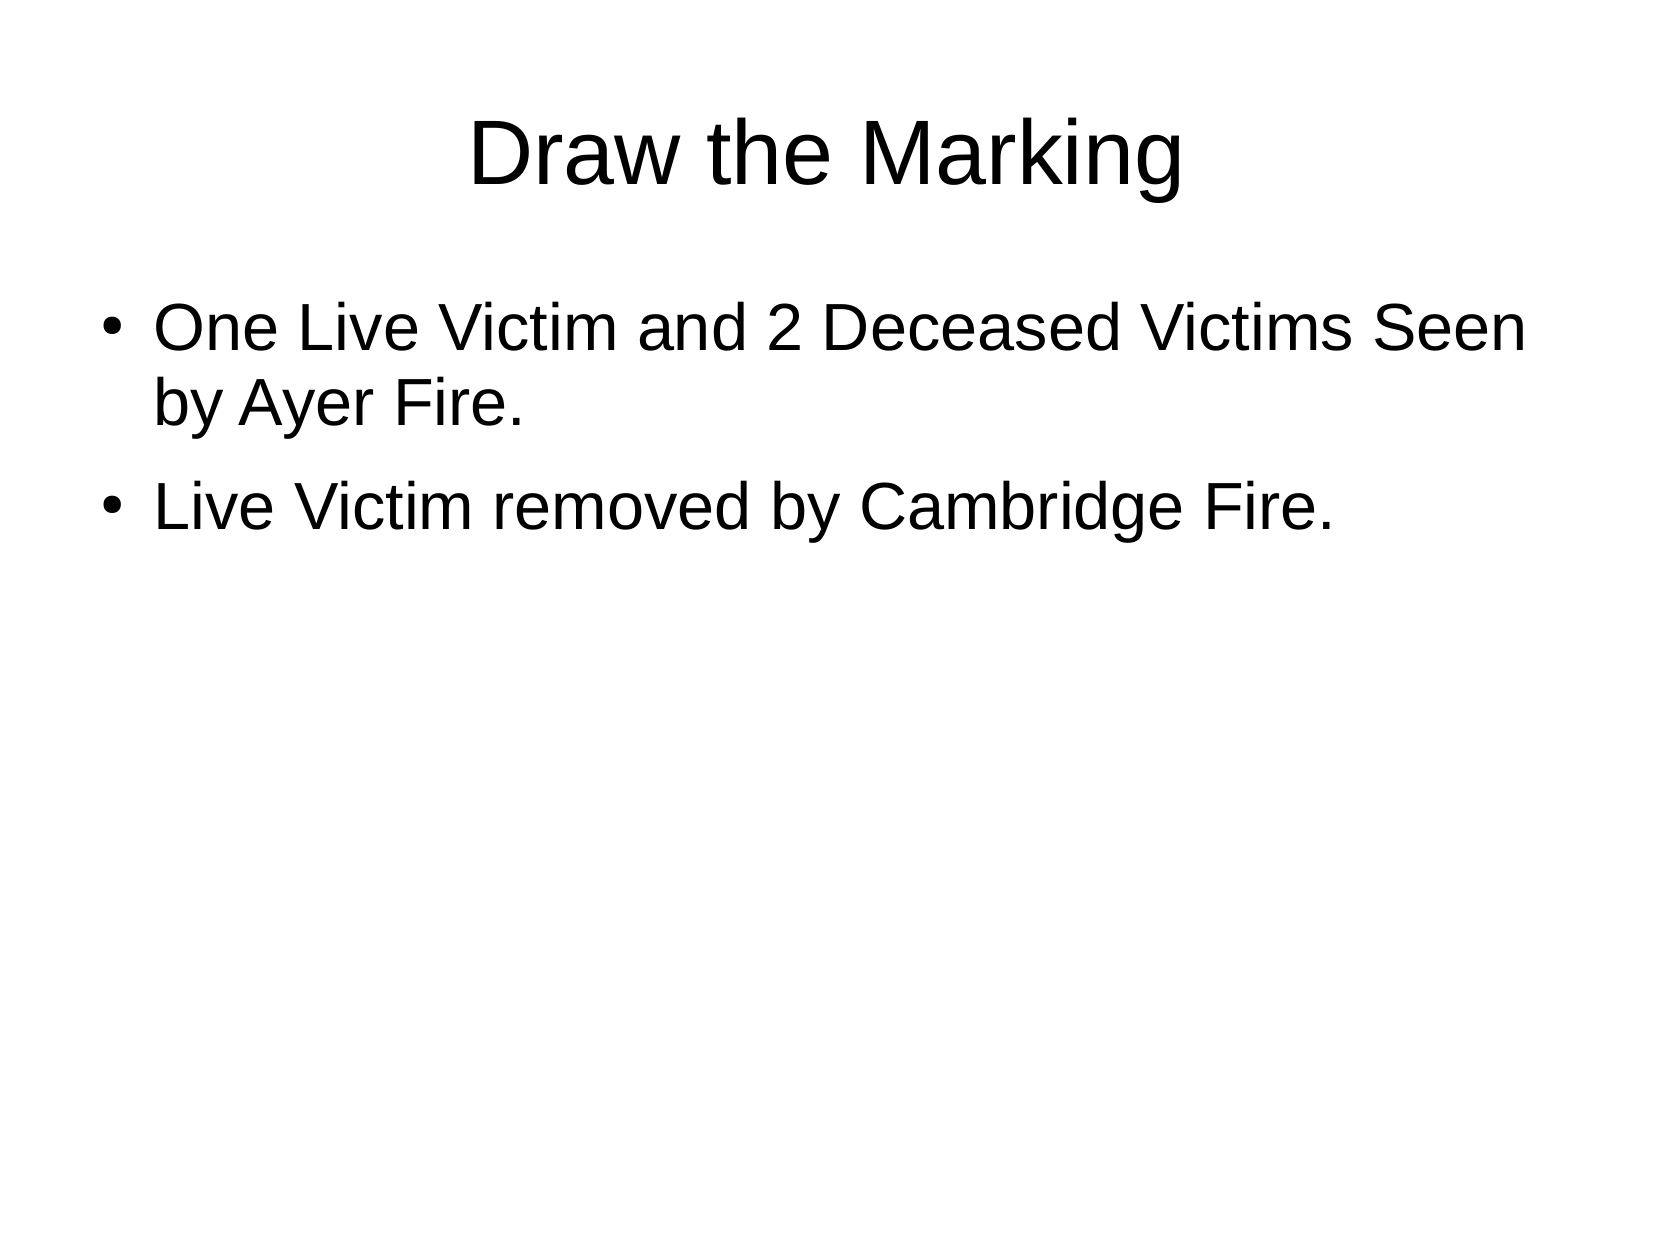

# Draw the Marking
One Live Victim and 2 Deceased Victims Seen by Ayer Fire.
Live Victim removed by Cambridge Fire.